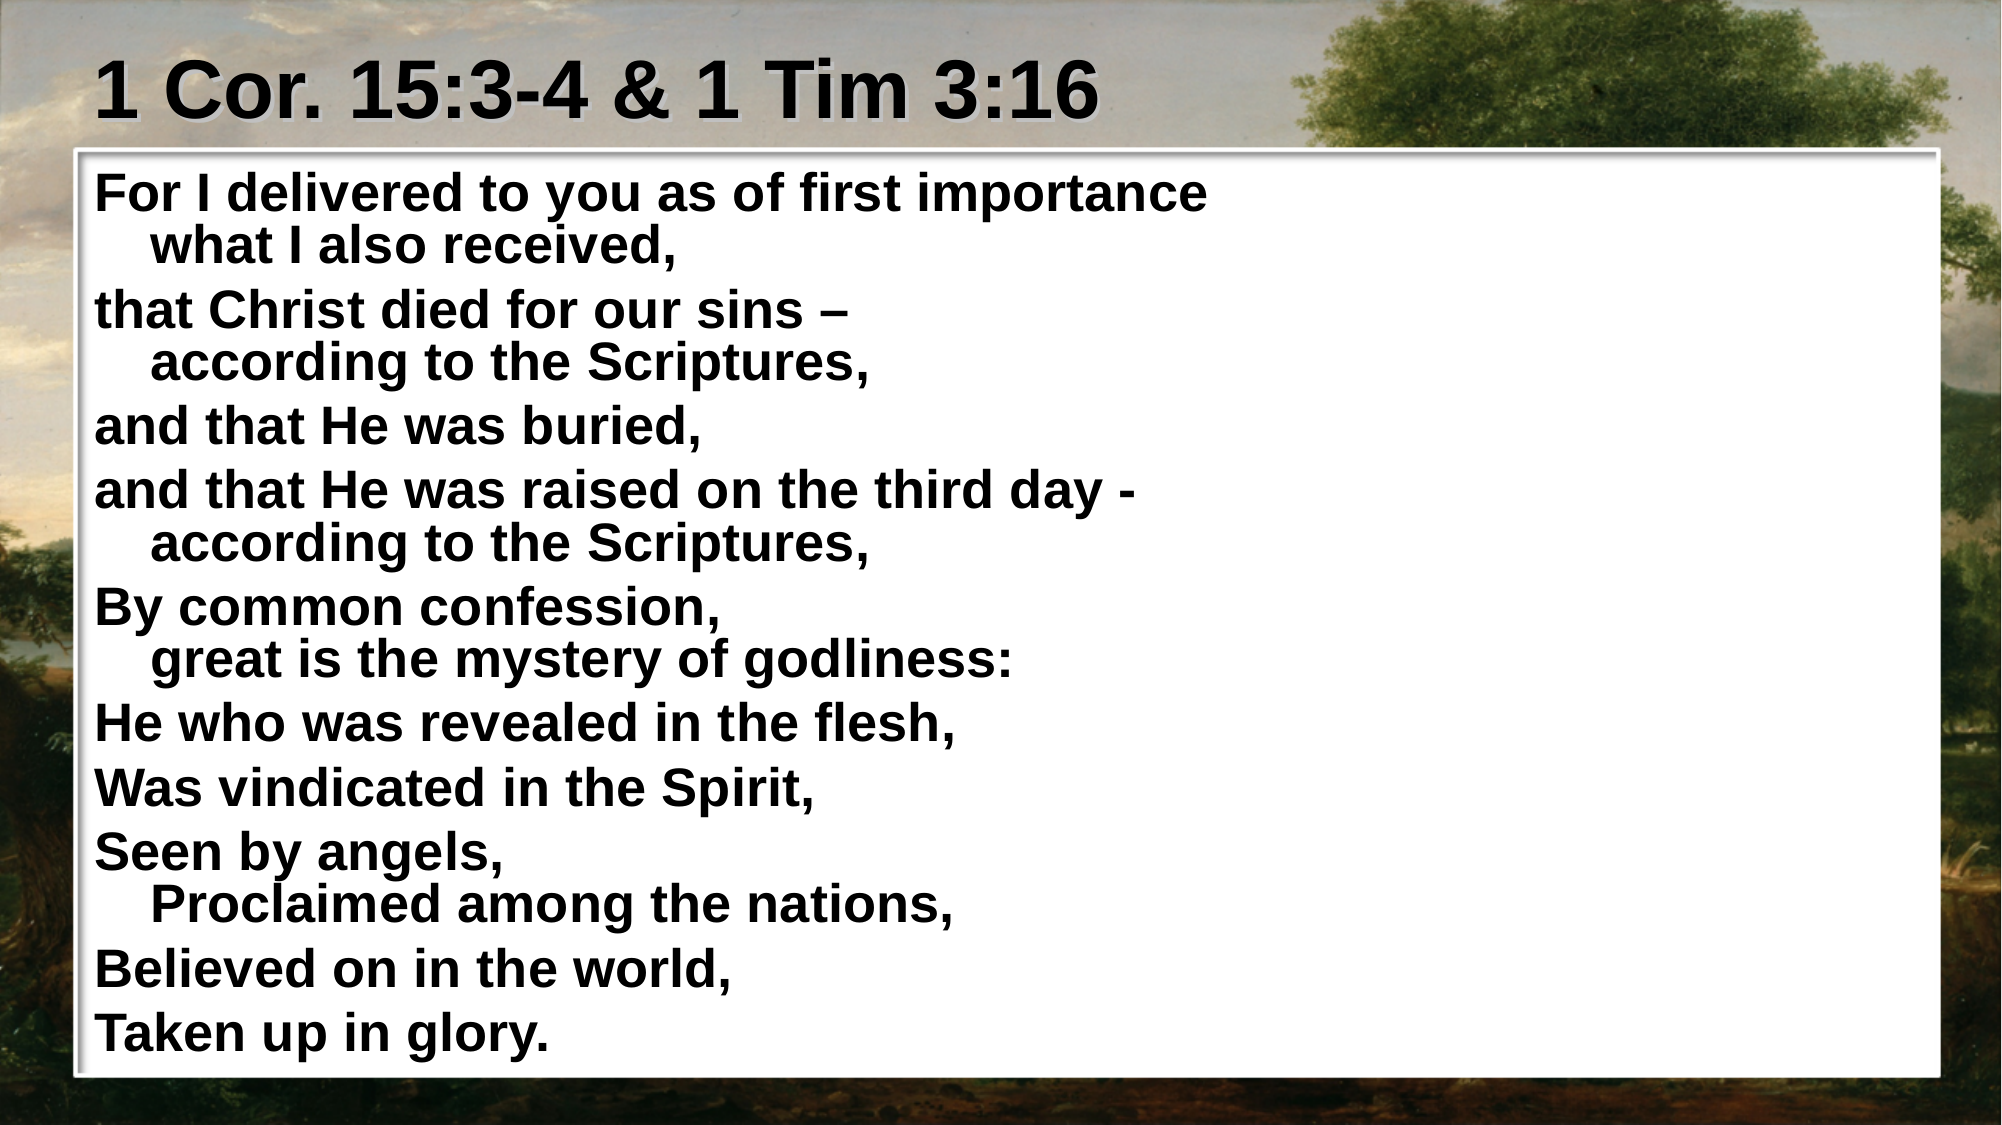

# 1 Cor. 15:3-4 & 1 Tim 3:16
For I delivered to you as of first importance
what I also received,
that Christ died for our sins –
according to the Scriptures,
and that He was buried,
and that He was raised on the third day -
according to the Scriptures,
By common confession,
great is the mystery of godliness:
He who was revealed in the flesh,
Was vindicated in the Spirit,
Seen by angels,
Proclaimed among the nations,
Believed on in the world,
Taken up in glory.